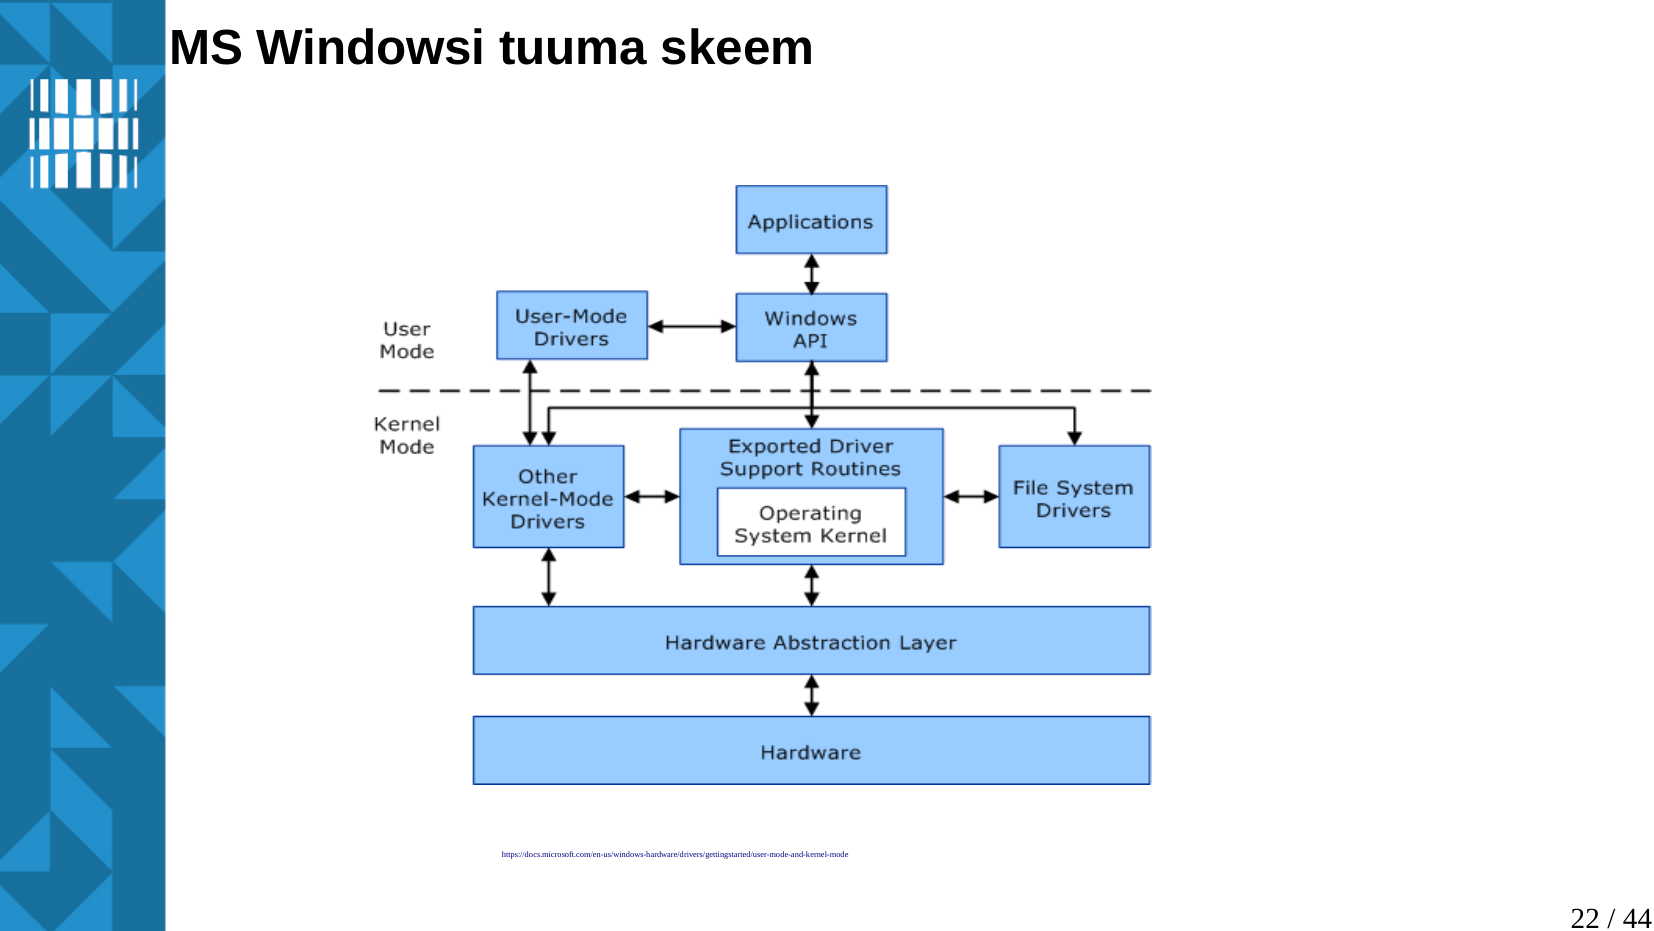

# MS Windowsi tuuma skeem
https://docs.microsoft.com/en-us/windows-hardware/drivers/gettingstarted/user-mode-and-kernel-mode
22